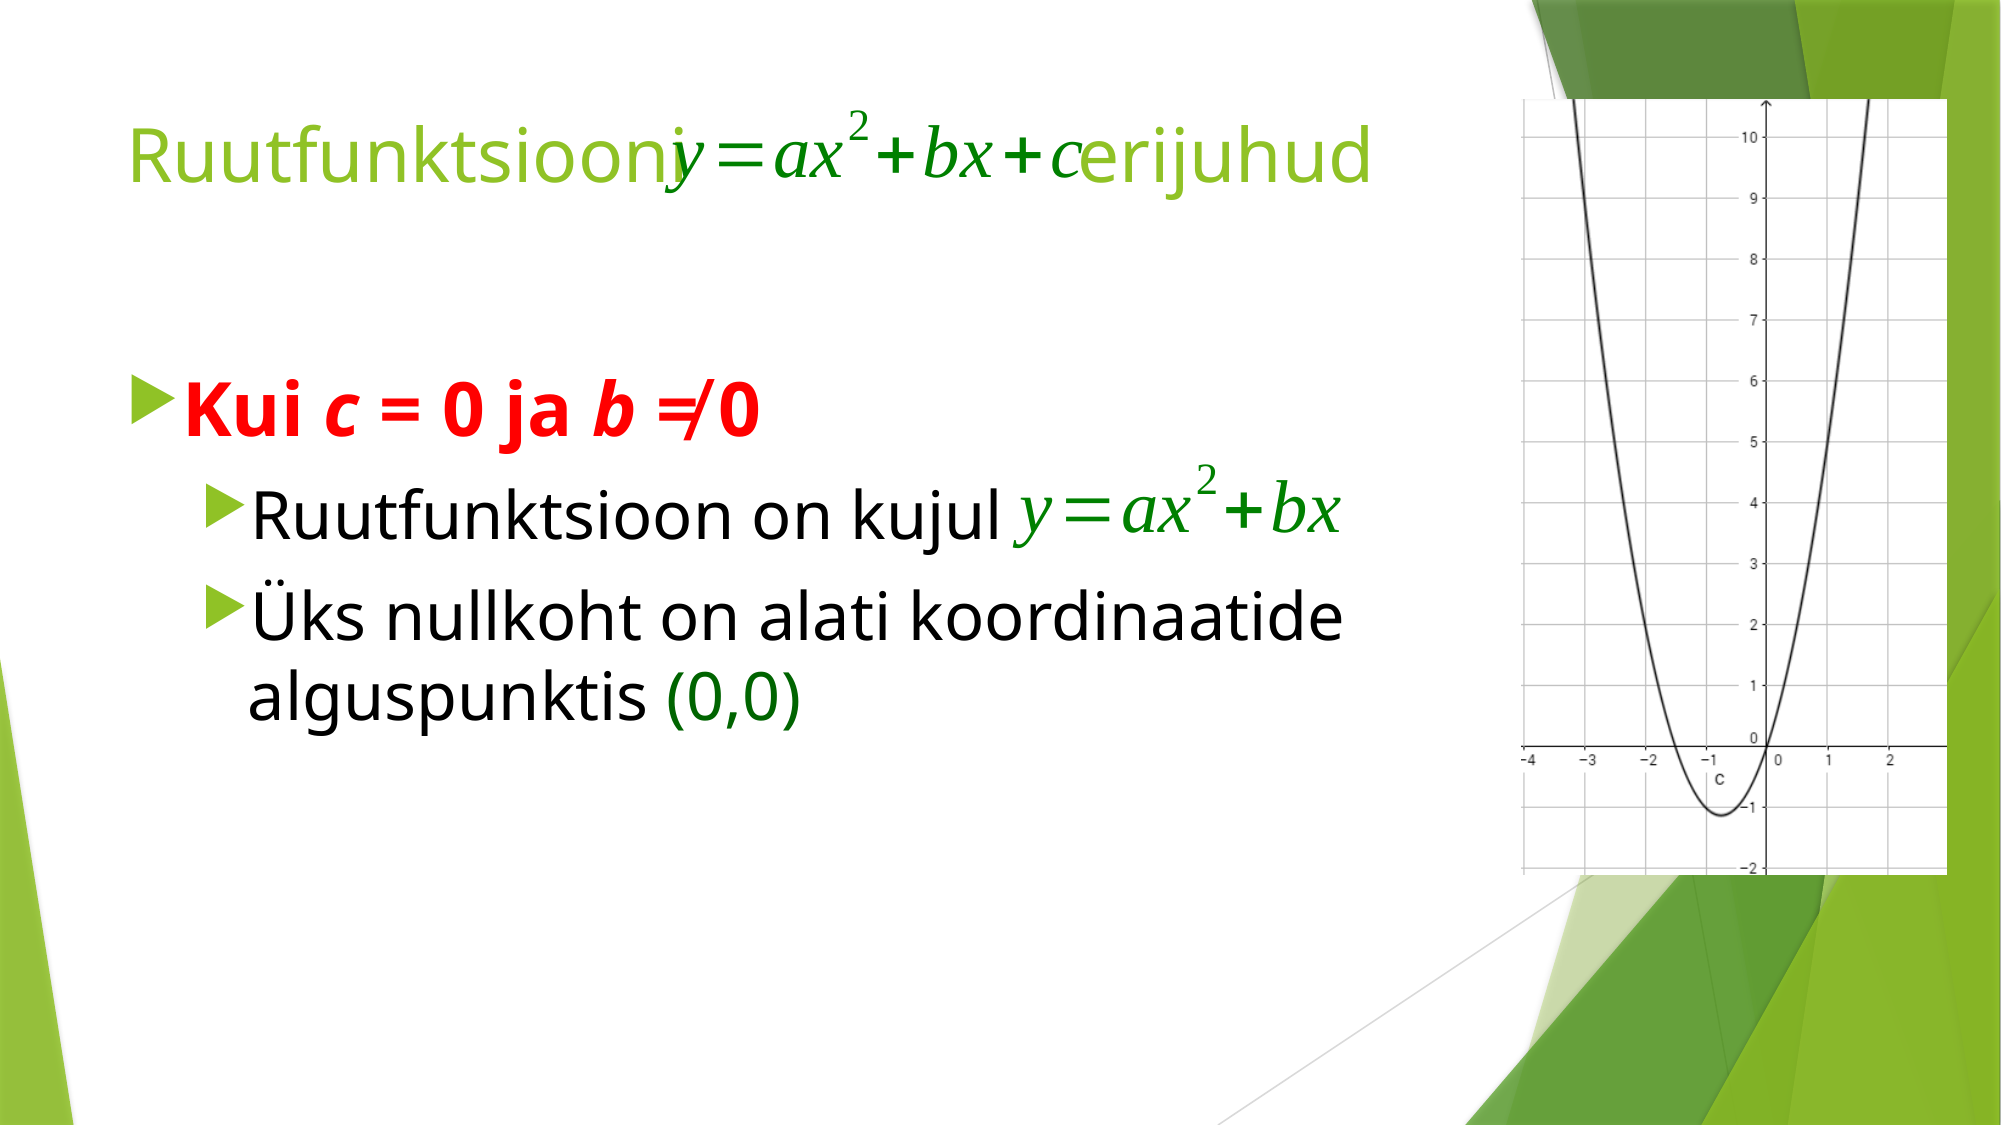

# Ruutfunktsiooni erijuhud
Kui c = 0 ja b ≠ 0
Ruutfunktsioon on kujul
Üks nullkoht on alati koordinaatide alguspunktis (0,0)